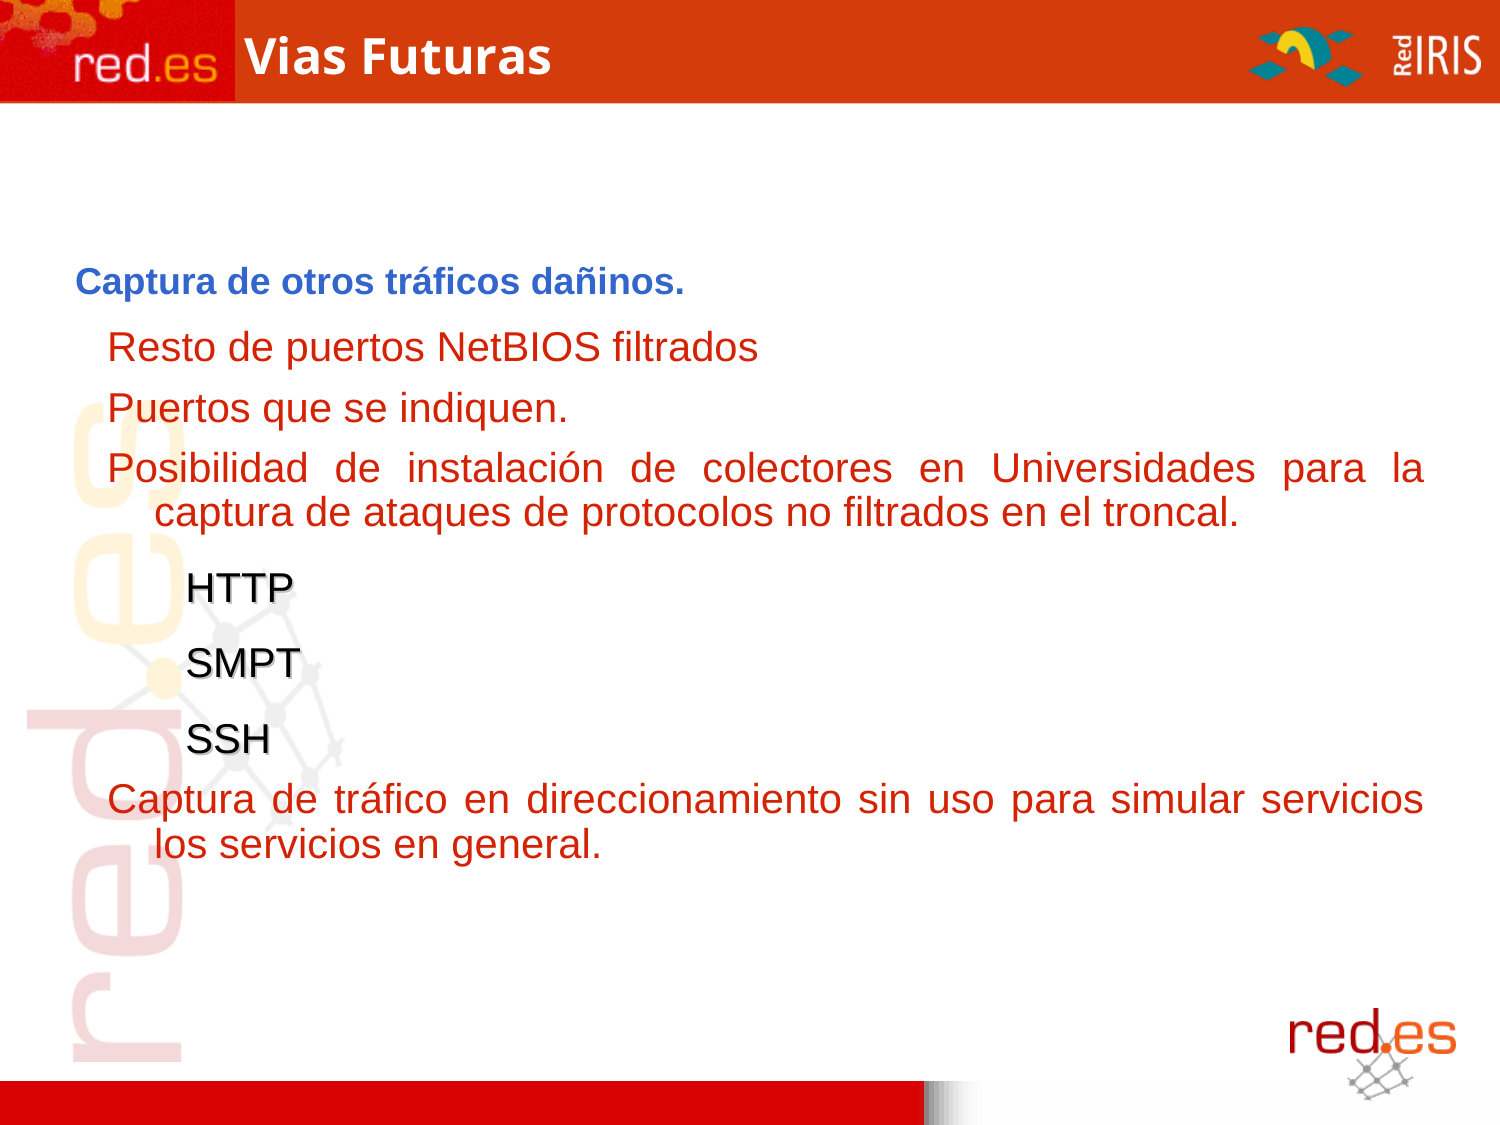

# Vias Futuras
Captura de otros tráficos dañinos.
Resto de puertos NetBIOS filtrados
Puertos que se indiquen.
Posibilidad de instalación de colectores en Universidades para la captura de ataques de protocolos no filtrados en el troncal.
HTTP
SMPT
SSH
Captura de tráfico en direccionamiento sin uso para simular servicios los servicios en general.